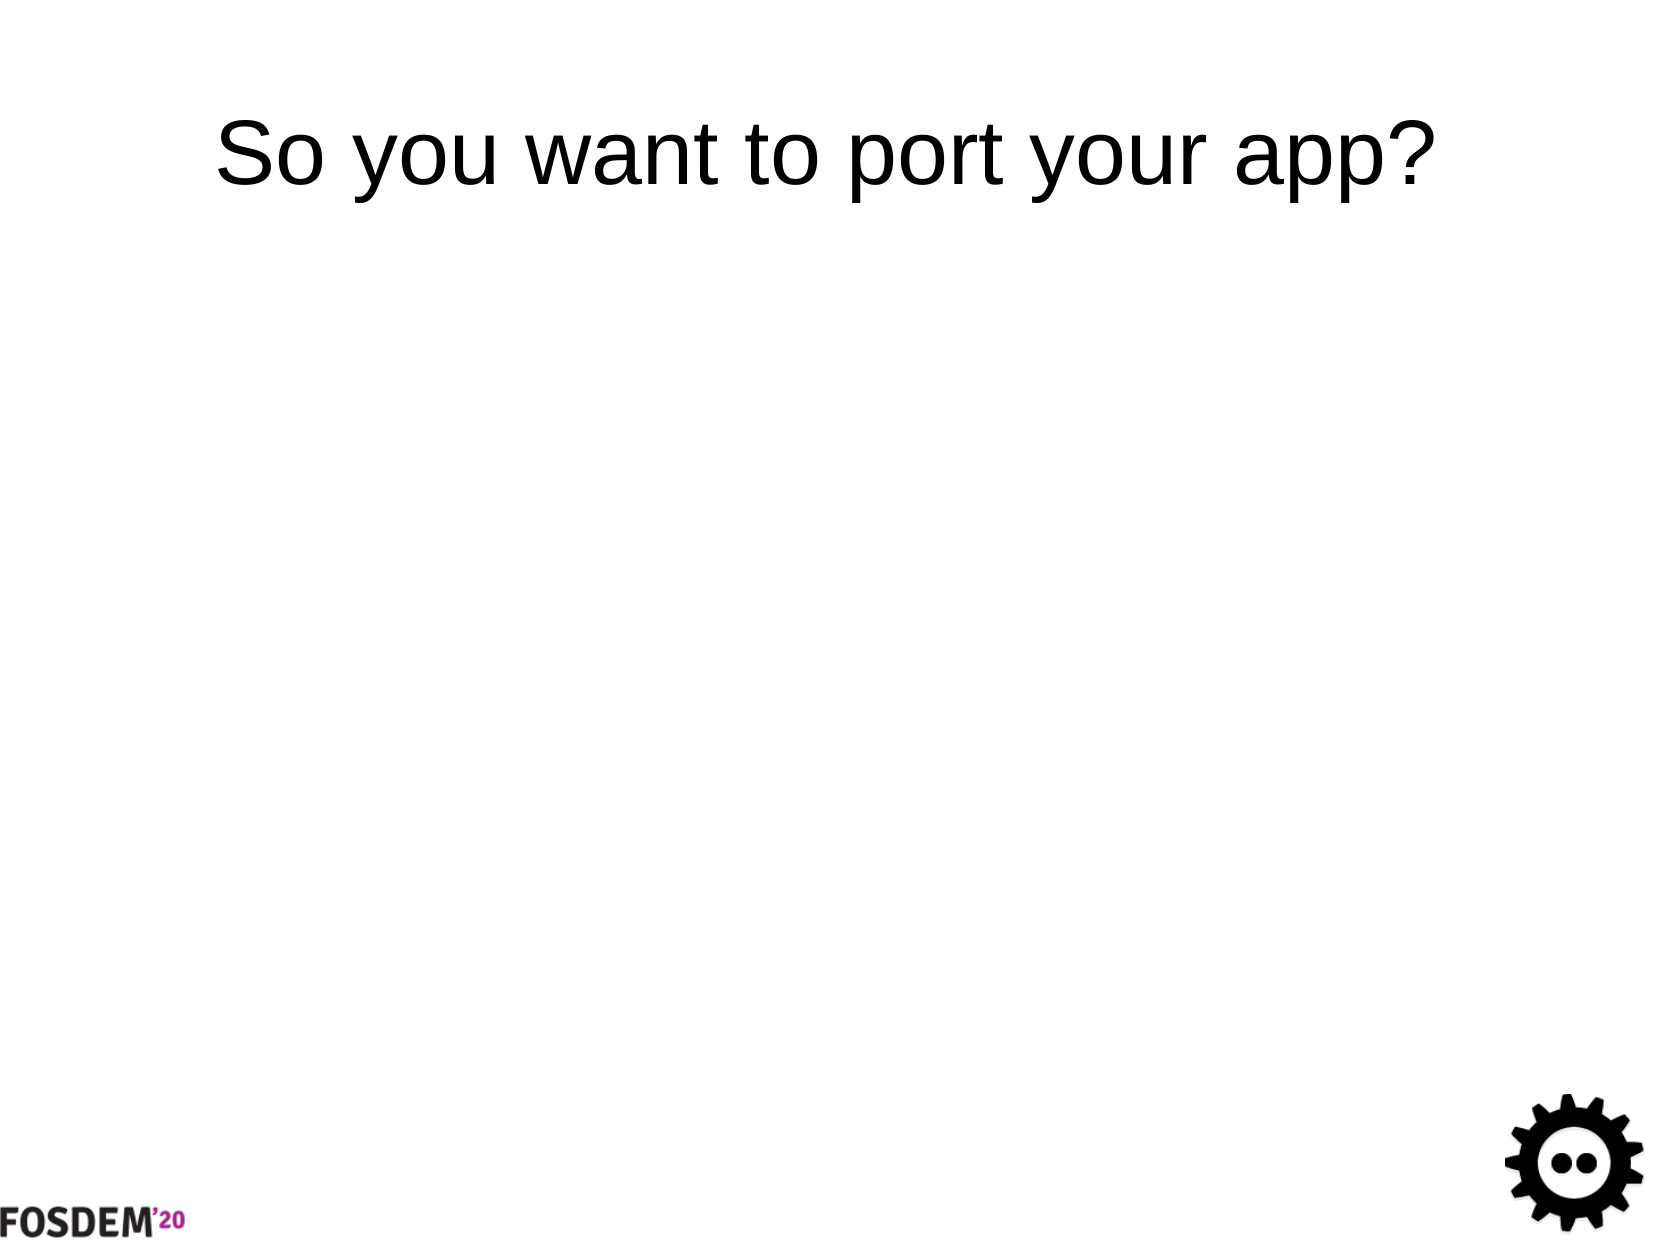

# So you want to port your app?